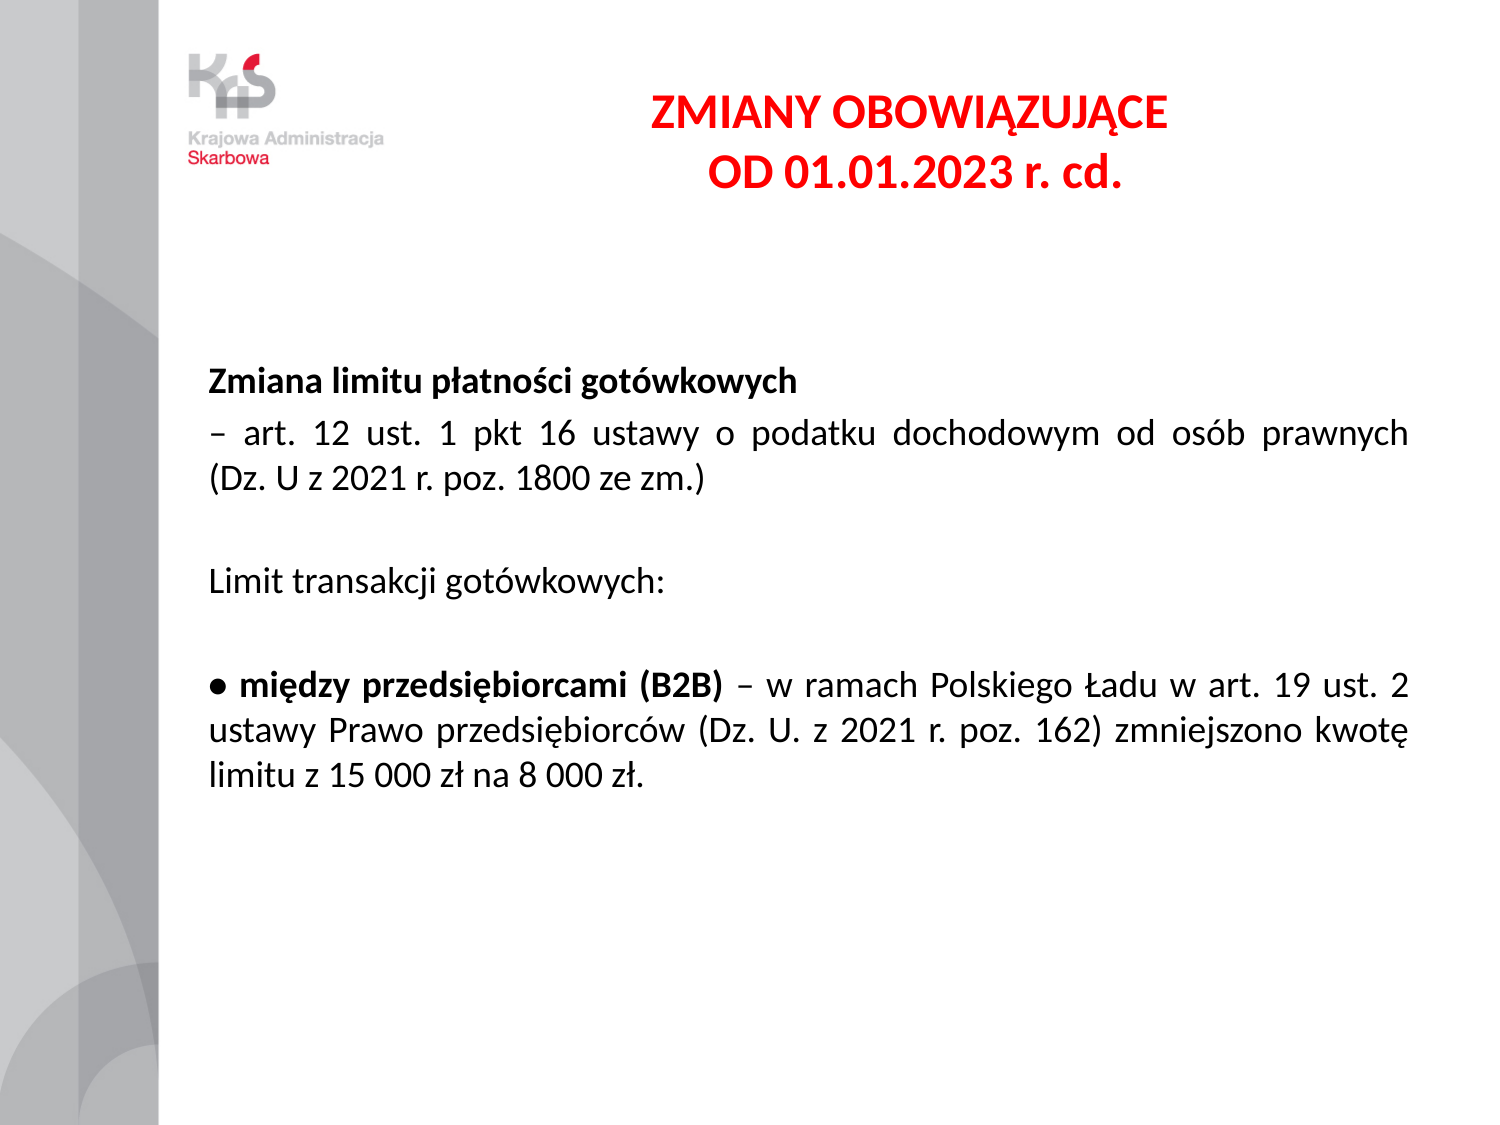

# ZMIANY OBOWIĄZUJĄCE OD 01.01.2023 r. cd.
Zmiana limitu płatności gotówkowych
– art. 12 ust. 1 pkt 16 ustawy o podatku dochodowym od osób prawnych
(Dz. U z 2021 r. poz. 1800 ze zm.)
Limit transakcji gotówkowych:
• między przedsiębiorcami (B2B) – w ramach Polskiego Ładu w art. 19 ust. 2 ustawy Prawo przedsiębiorców (Dz. U. z 2021 r. poz. 162) zmniejszono kwotę limitu z 15 000 zł na 8 000 zł.